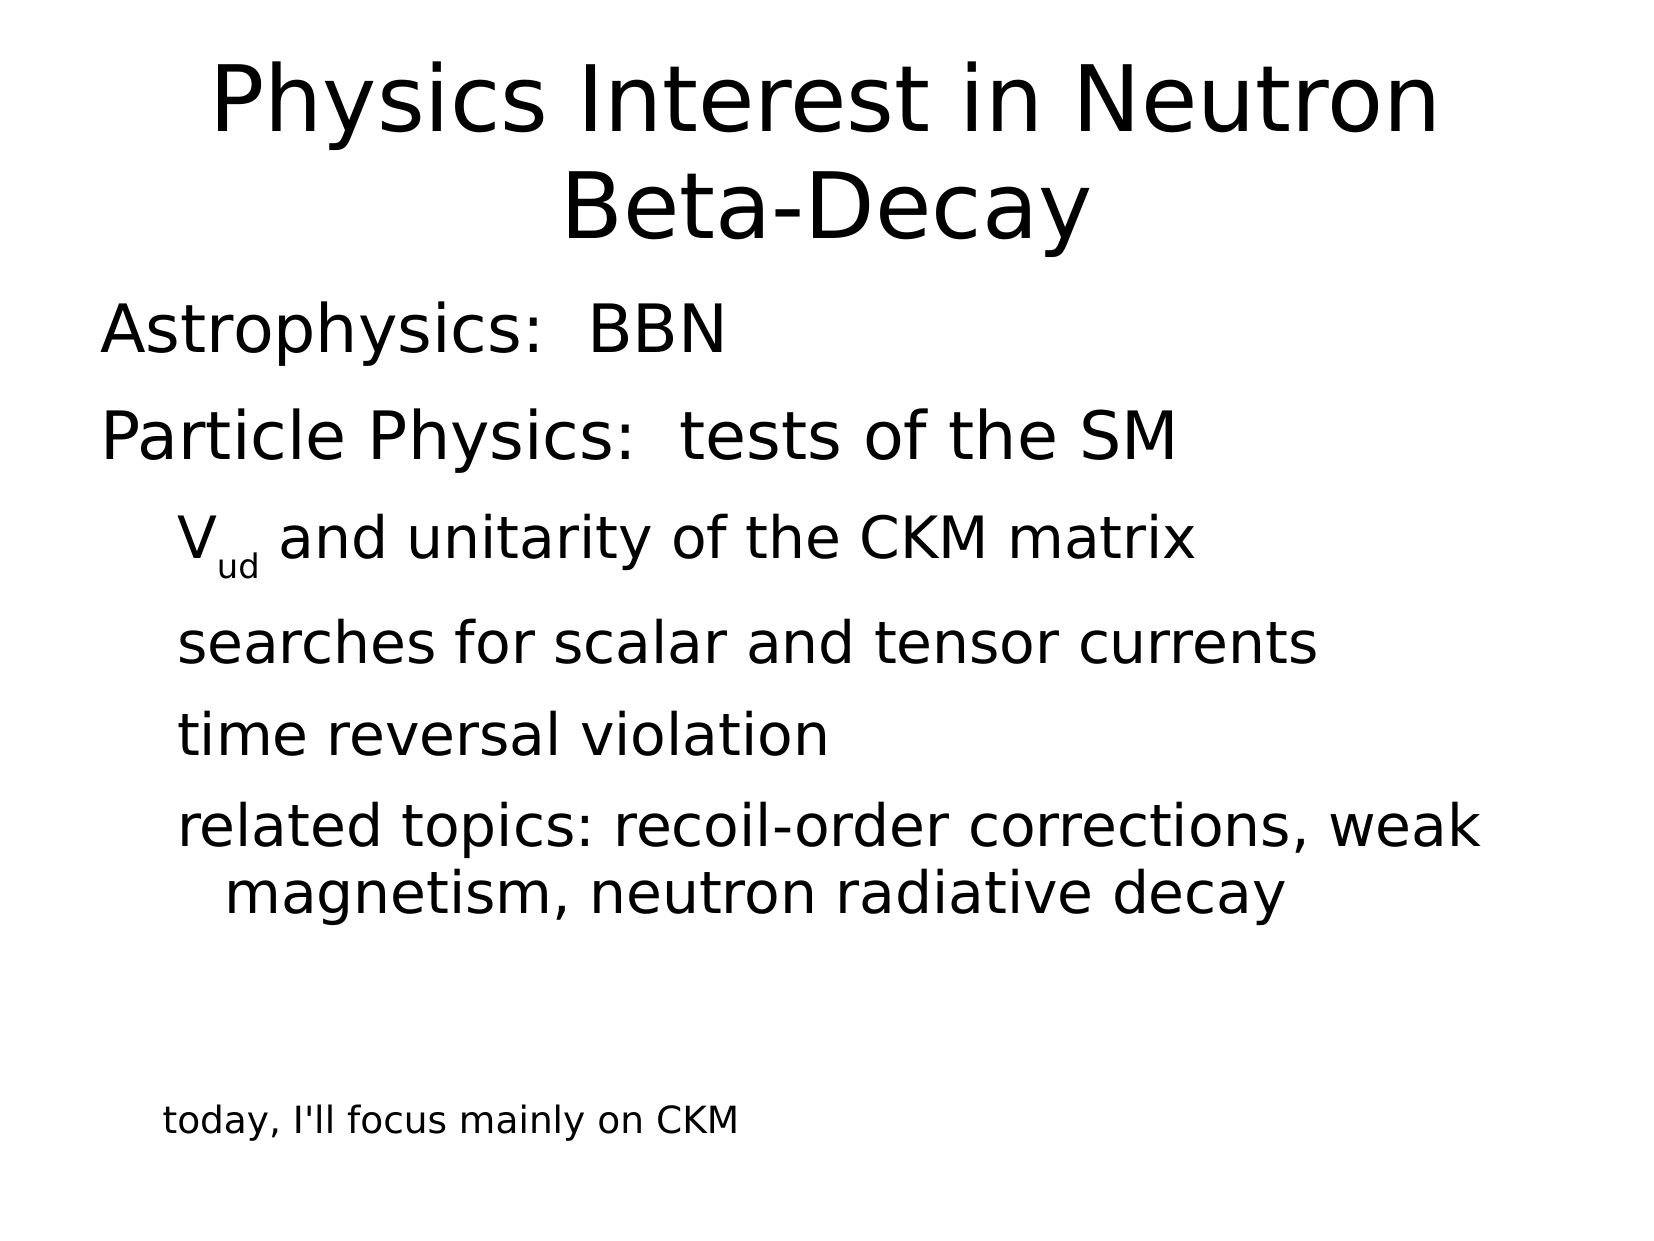

# Physics Interest in Neutron Beta-Decay
Astrophysics: BBN
Particle Physics: tests of the SM
Vud and unitarity of the CKM matrix
searches for scalar and tensor currents
time reversal violation
related topics: recoil-order corrections, weak magnetism, neutron radiative decay
today, I'll focus mainly on CKM